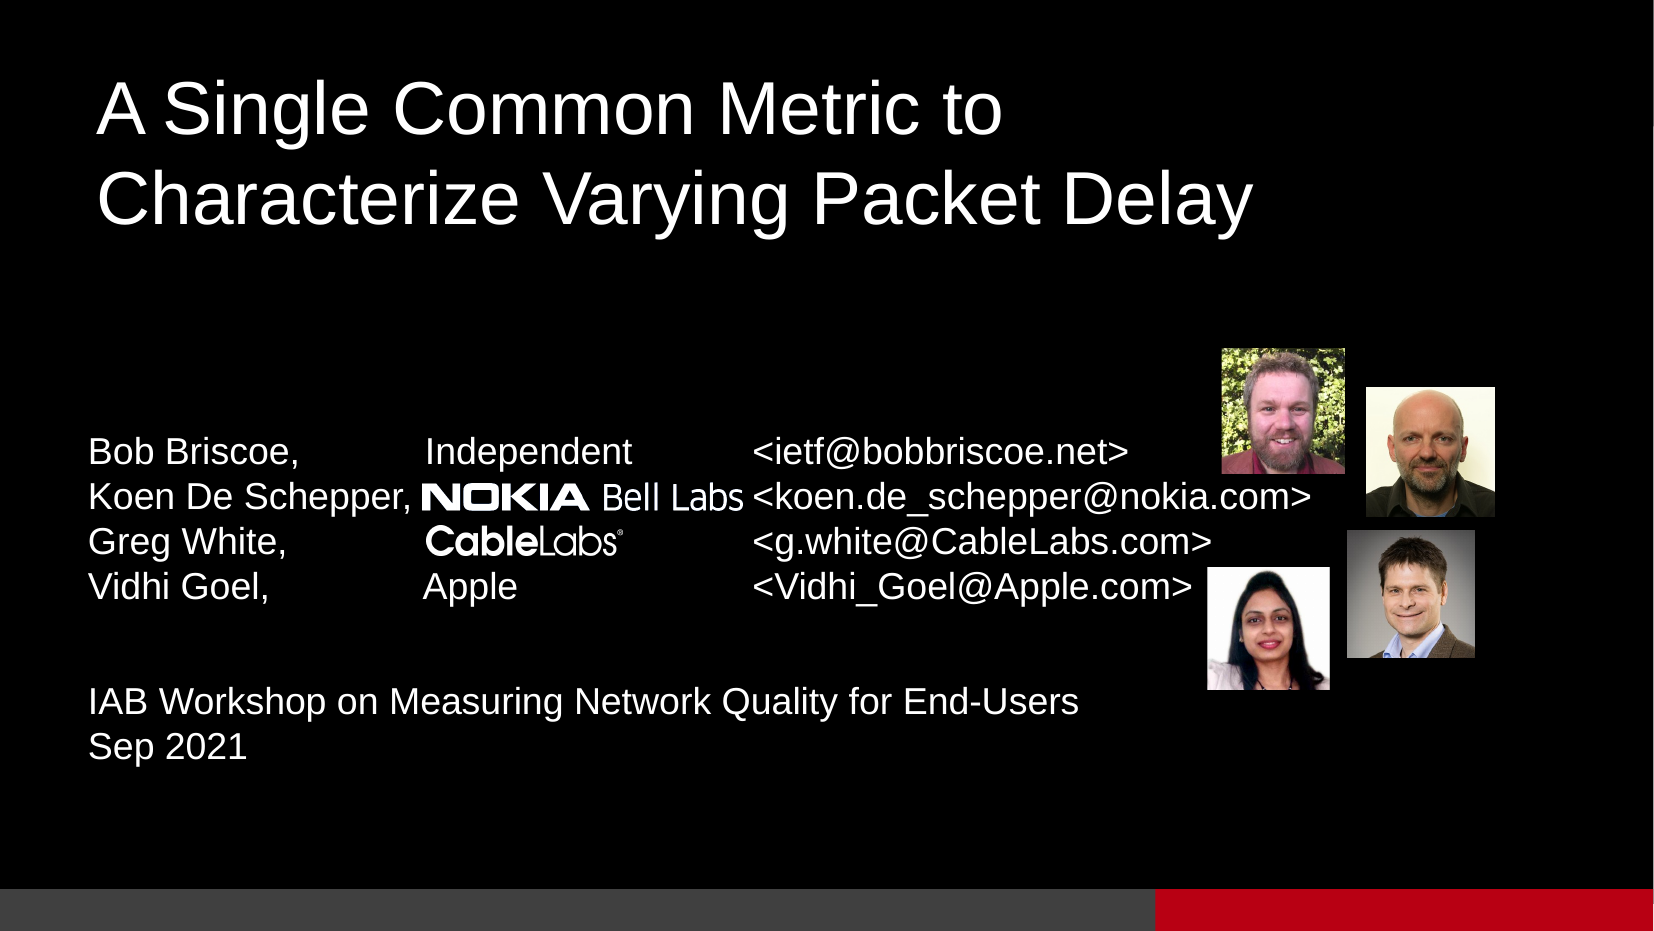

A Single Common Metric to Characterize Varying Packet Delay
Bob Briscoe, 	 Independent 		<ietf@bobbriscoe.net>
Koen De Schepper, N	okia Bell Labs 	<koen.de_schepper@nokia.com>
Greg White, 		 CableLabs			<g.white@CableLabs.com>
Vidhi Goel, 		 Apple				<Vidhi_Goel@Apple.com>
IAB Workshop on Measuring Network Quality for End-Users
Sep 2021